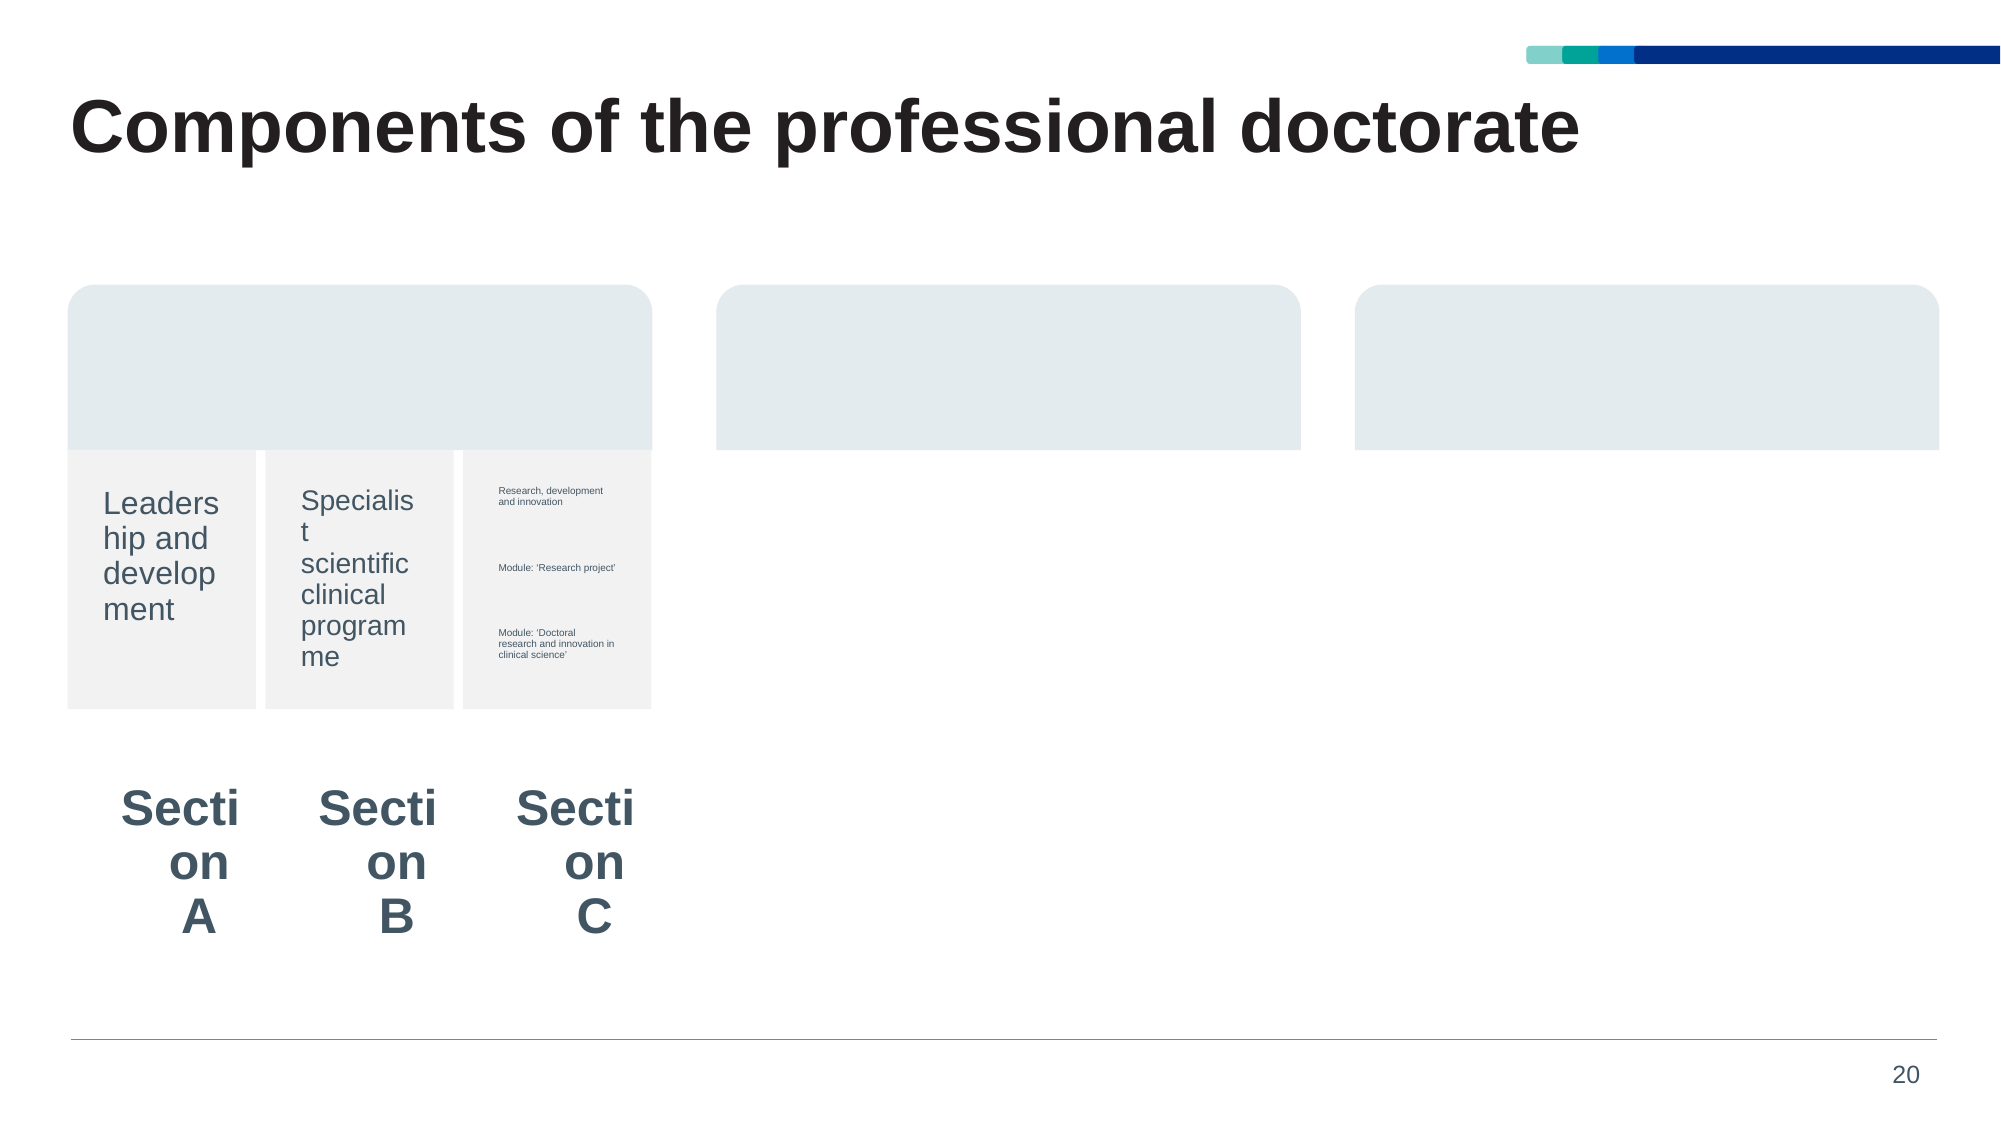

Components of the professional doctorate
# Leadership and development
Specialist scientific clinical programme
Research, development and innovation
Module: ‘Research project’
Module: ‘Doctoral research and innovation in clinical science’
Section A
Section B
Section C